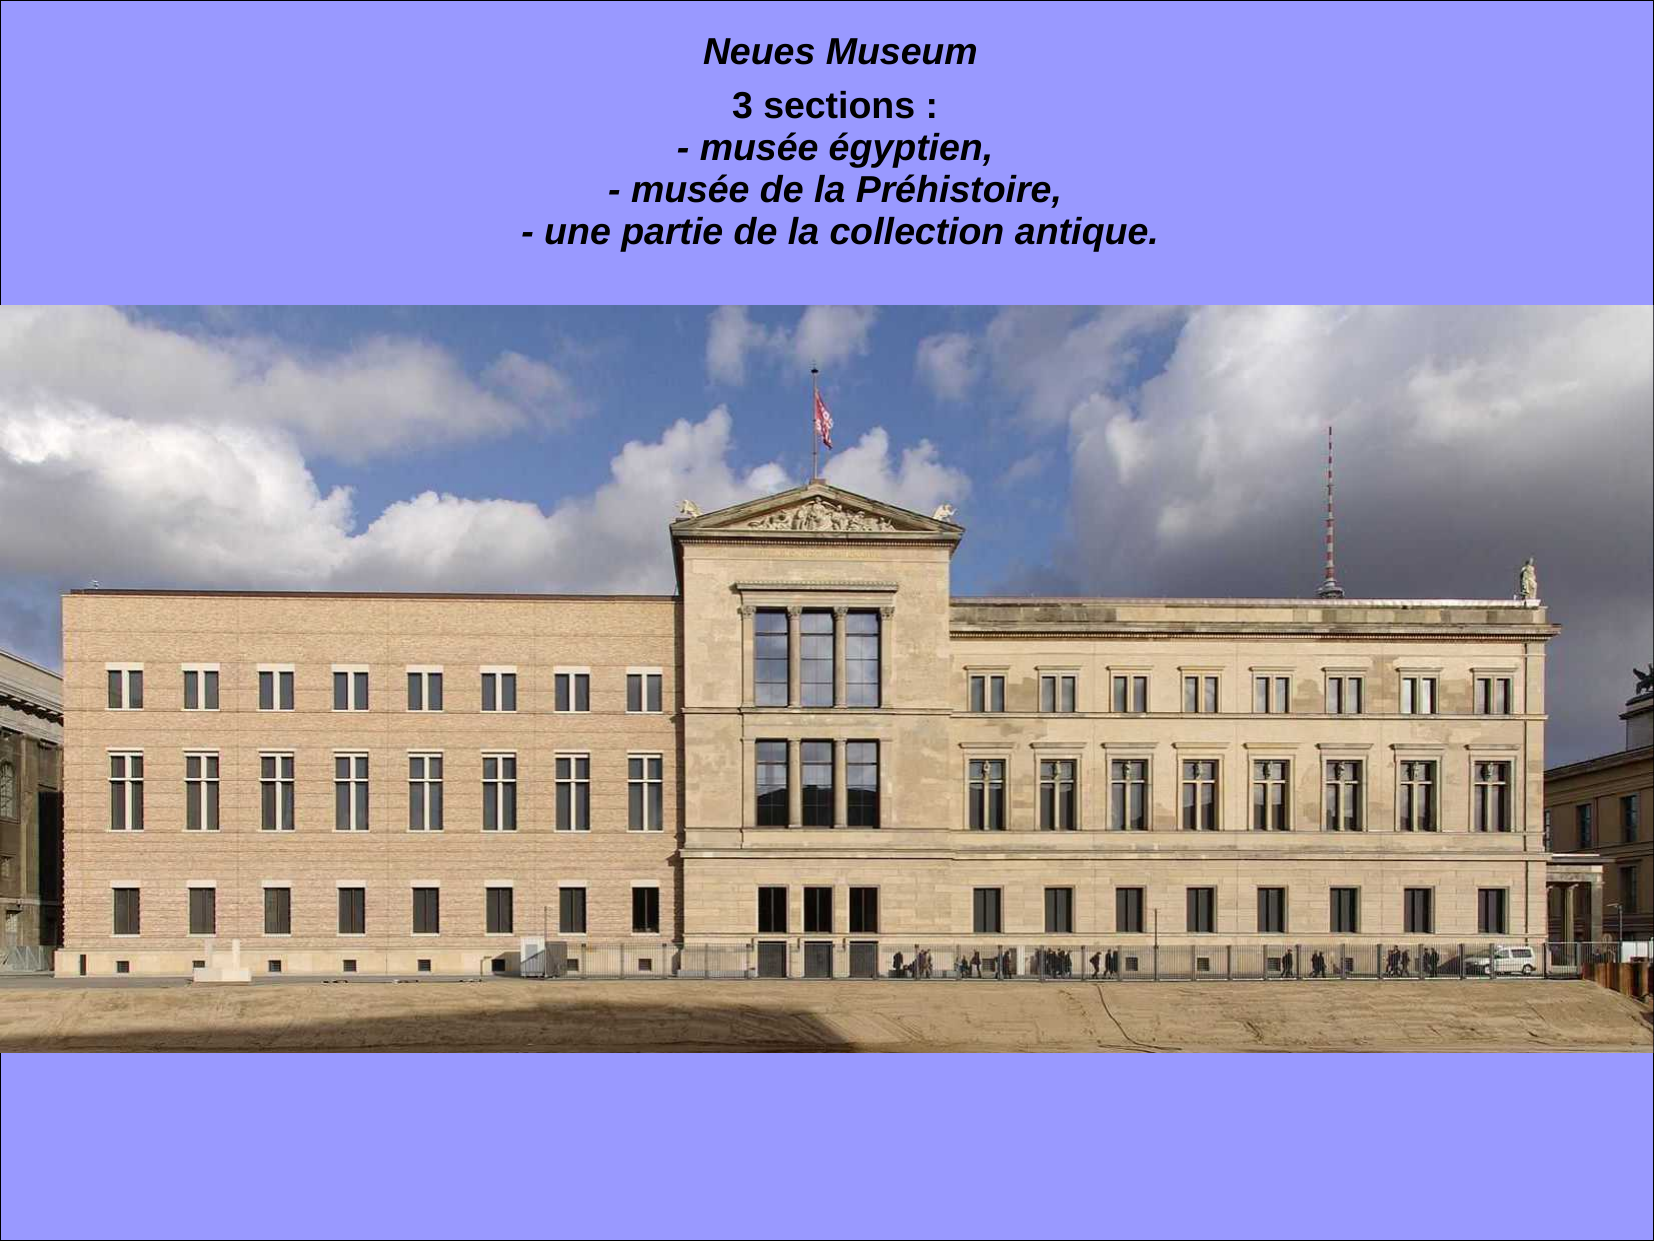

Neues Museum
3 sections :
- musée égyptien,
- musée de la Préhistoire,
- une partie de la collection antique.